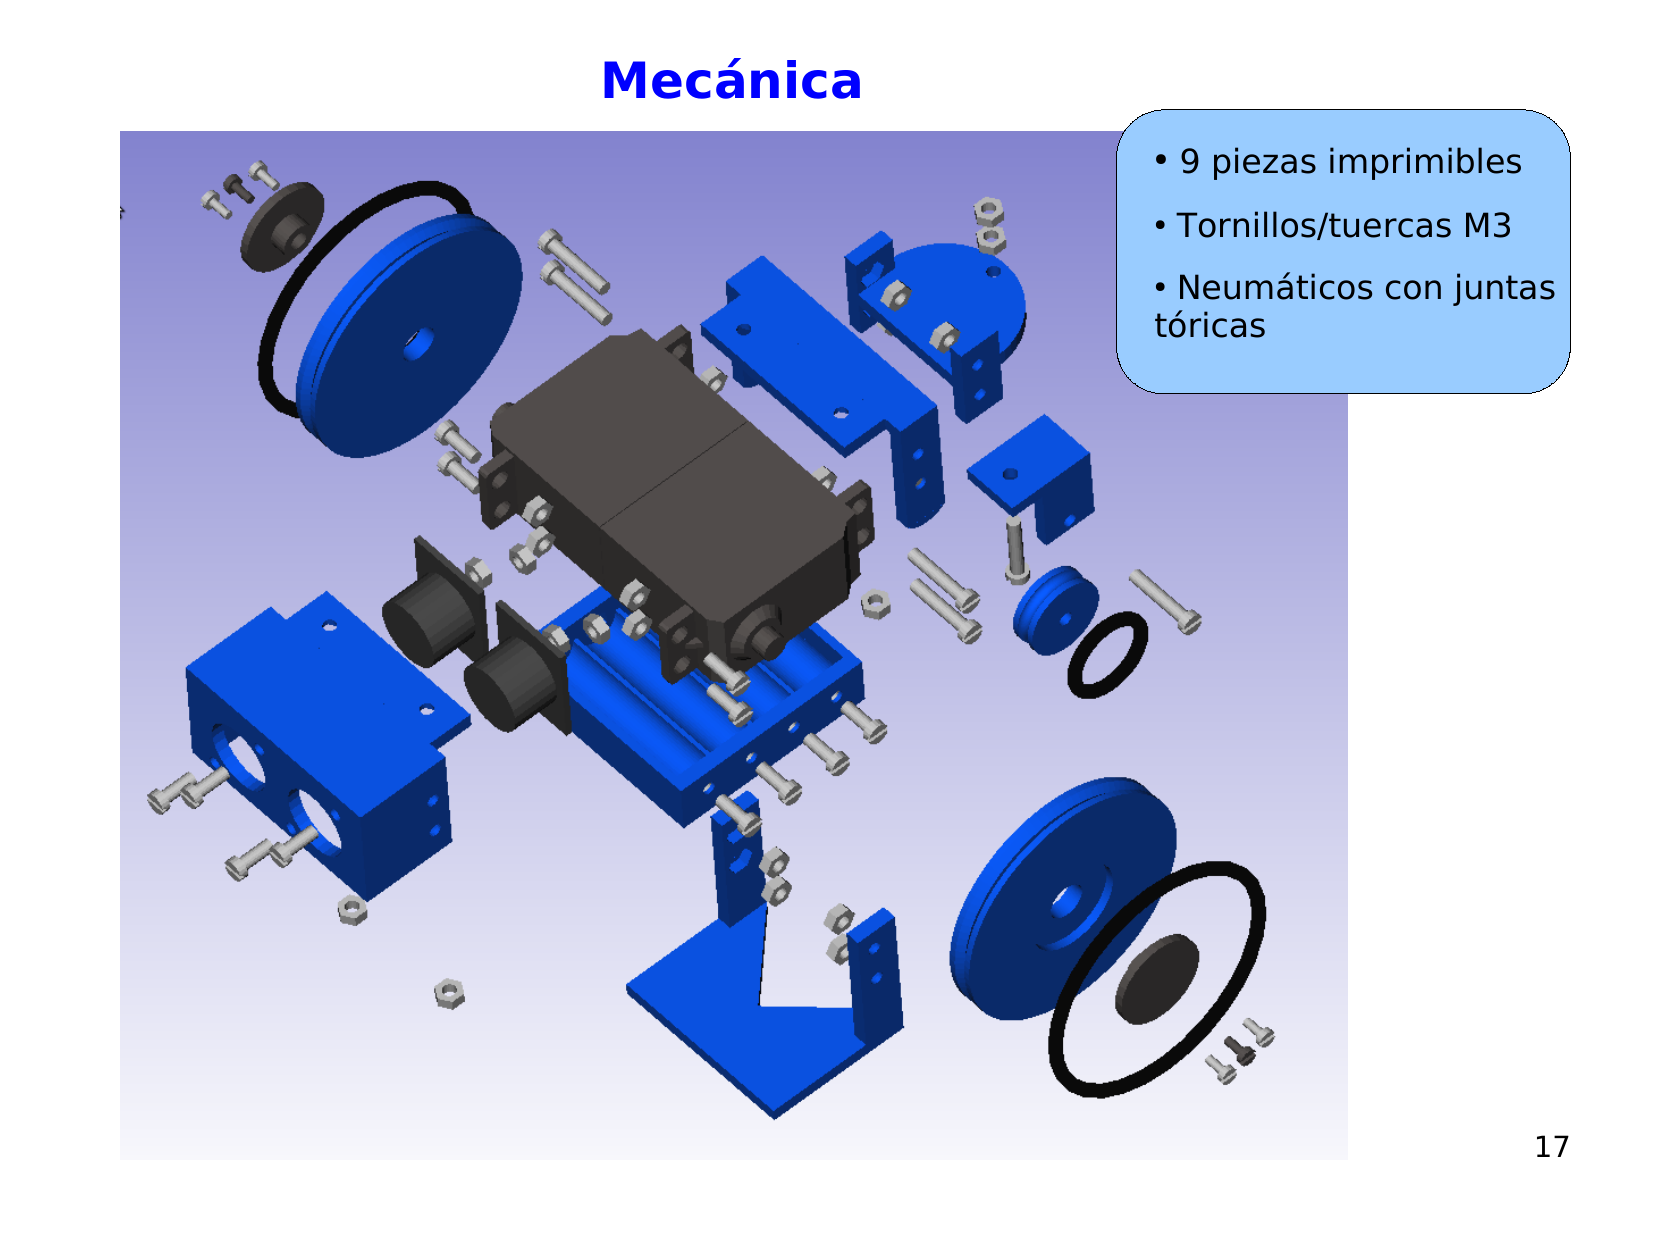

Mecánica
 9 piezas imprimibles
 Tornillos/tuercas M3
 Neumáticos con juntas tóricas
17